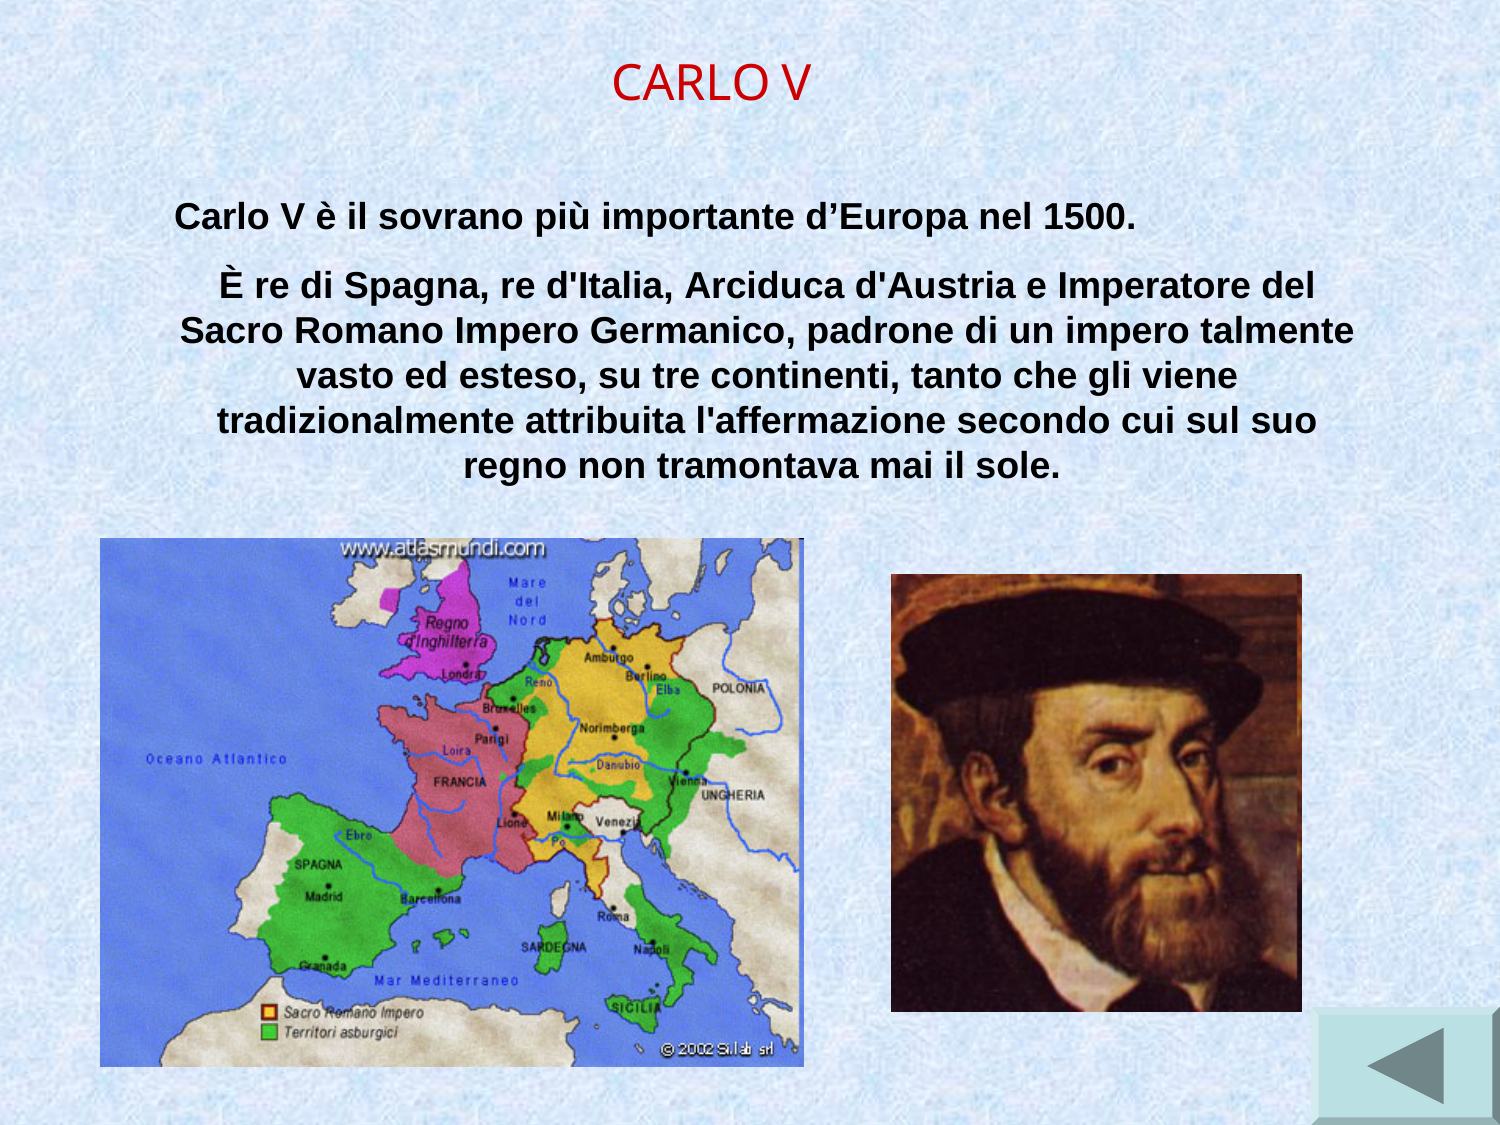

CARLO V
Carlo V è il sovrano più importante d’Europa nel 1500.
È re di Spagna, re d'Italia, Arciduca d'Austria e Imperatore del Sacro Romano Impero Germanico, padrone di un impero talmente vasto ed esteso, su tre continenti, tanto che gli viene tradizionalmente attribuita l'affermazione secondo cui sul suo regno non tramontava mai il sole.